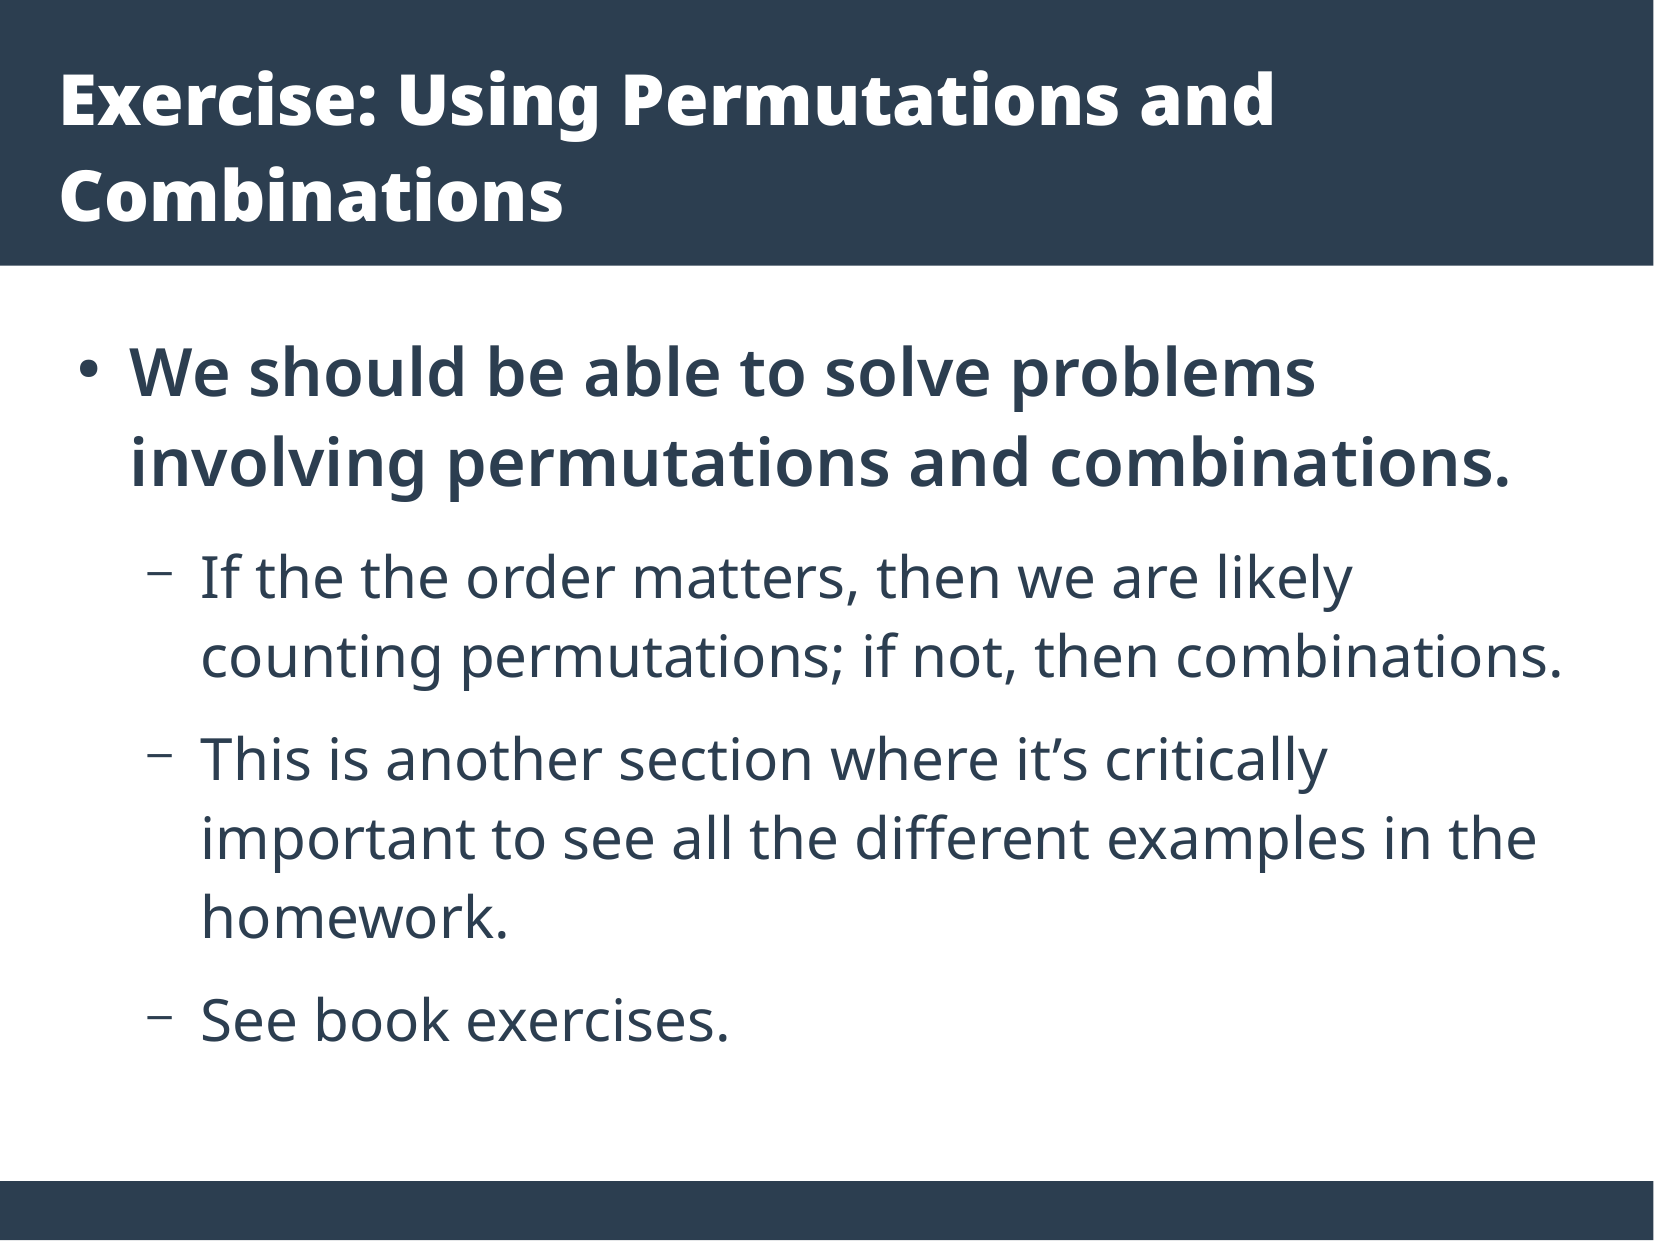

# Exercise: Using Permutations and Combinations
We should be able to solve problems involving permutations and combinations.
If the the order matters, then we are likely counting permutations; if not, then combinations.
This is another section where it’s critically important to see all the different examples in the homework.
See book exercises.